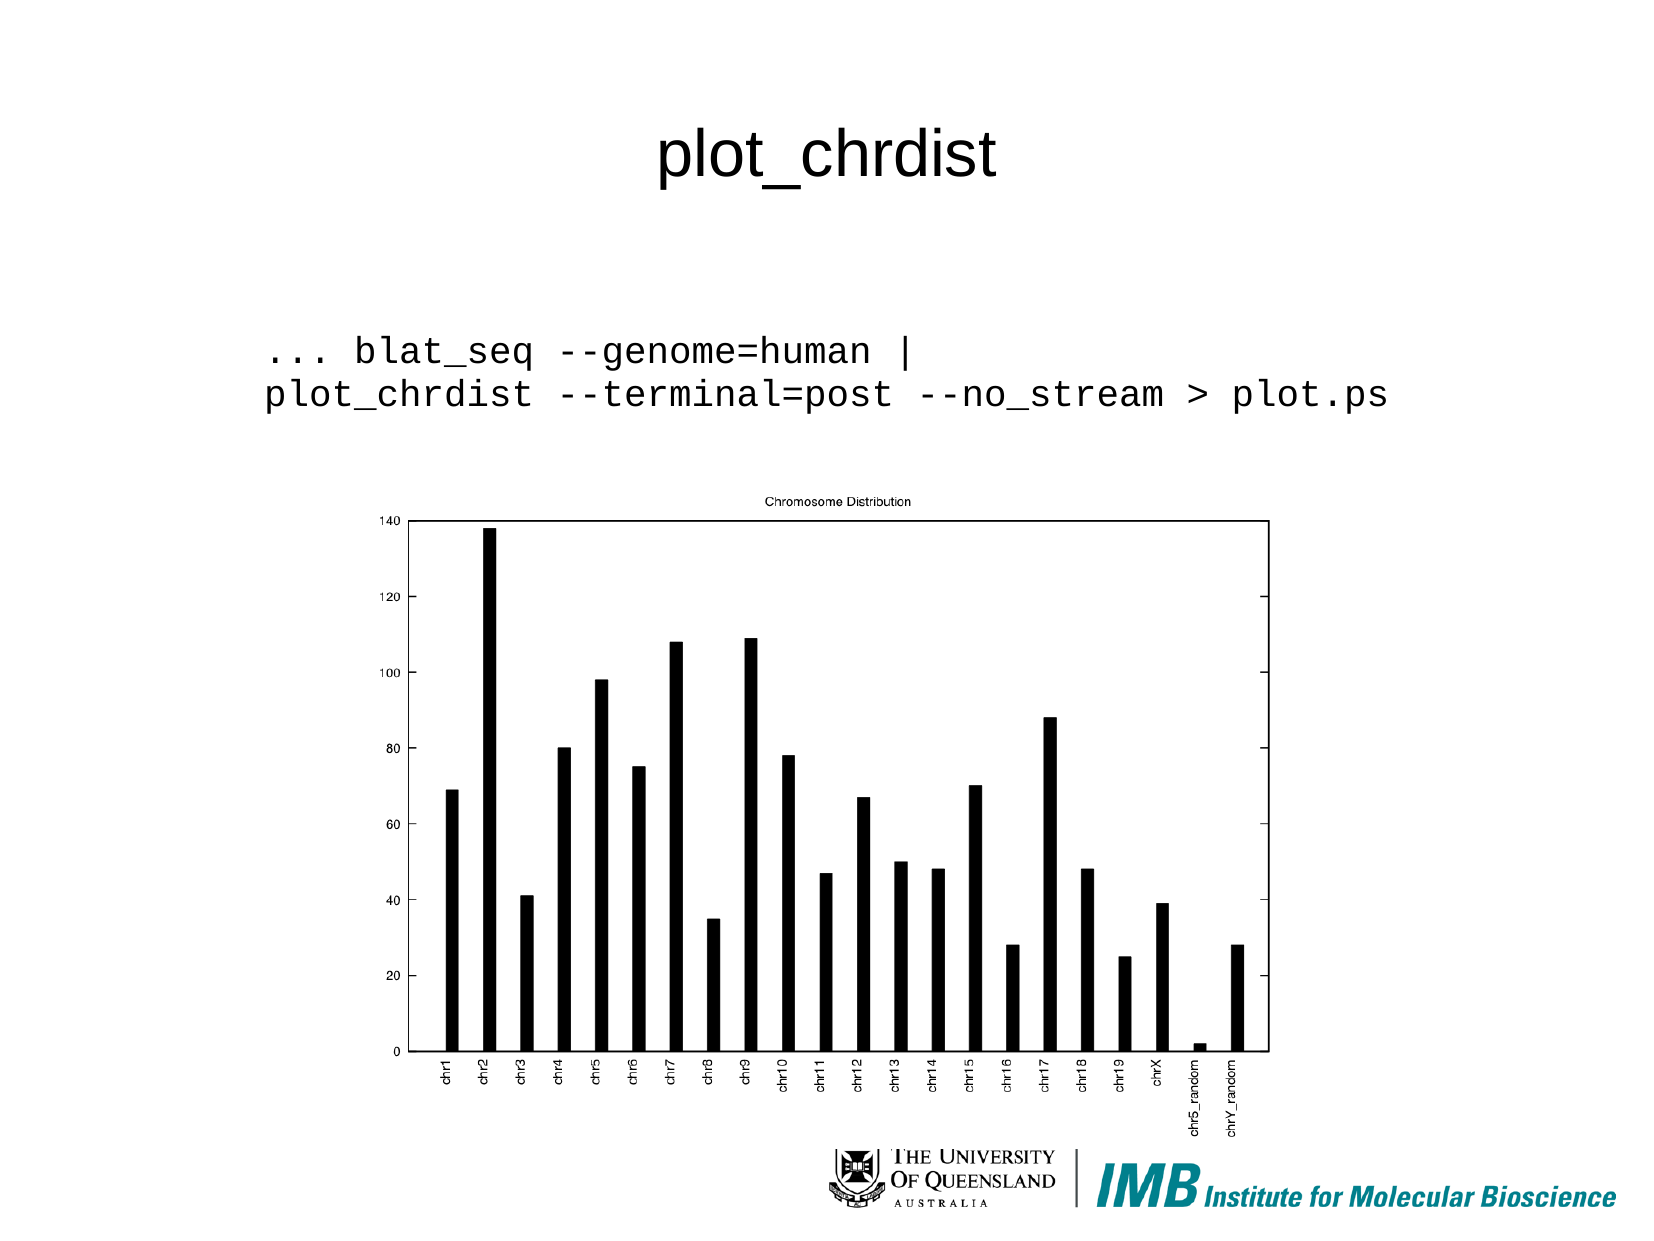

# plot_chrdist
... blat_seq --genome=human |
plot_chrdist --terminal=post --no_stream > plot.ps